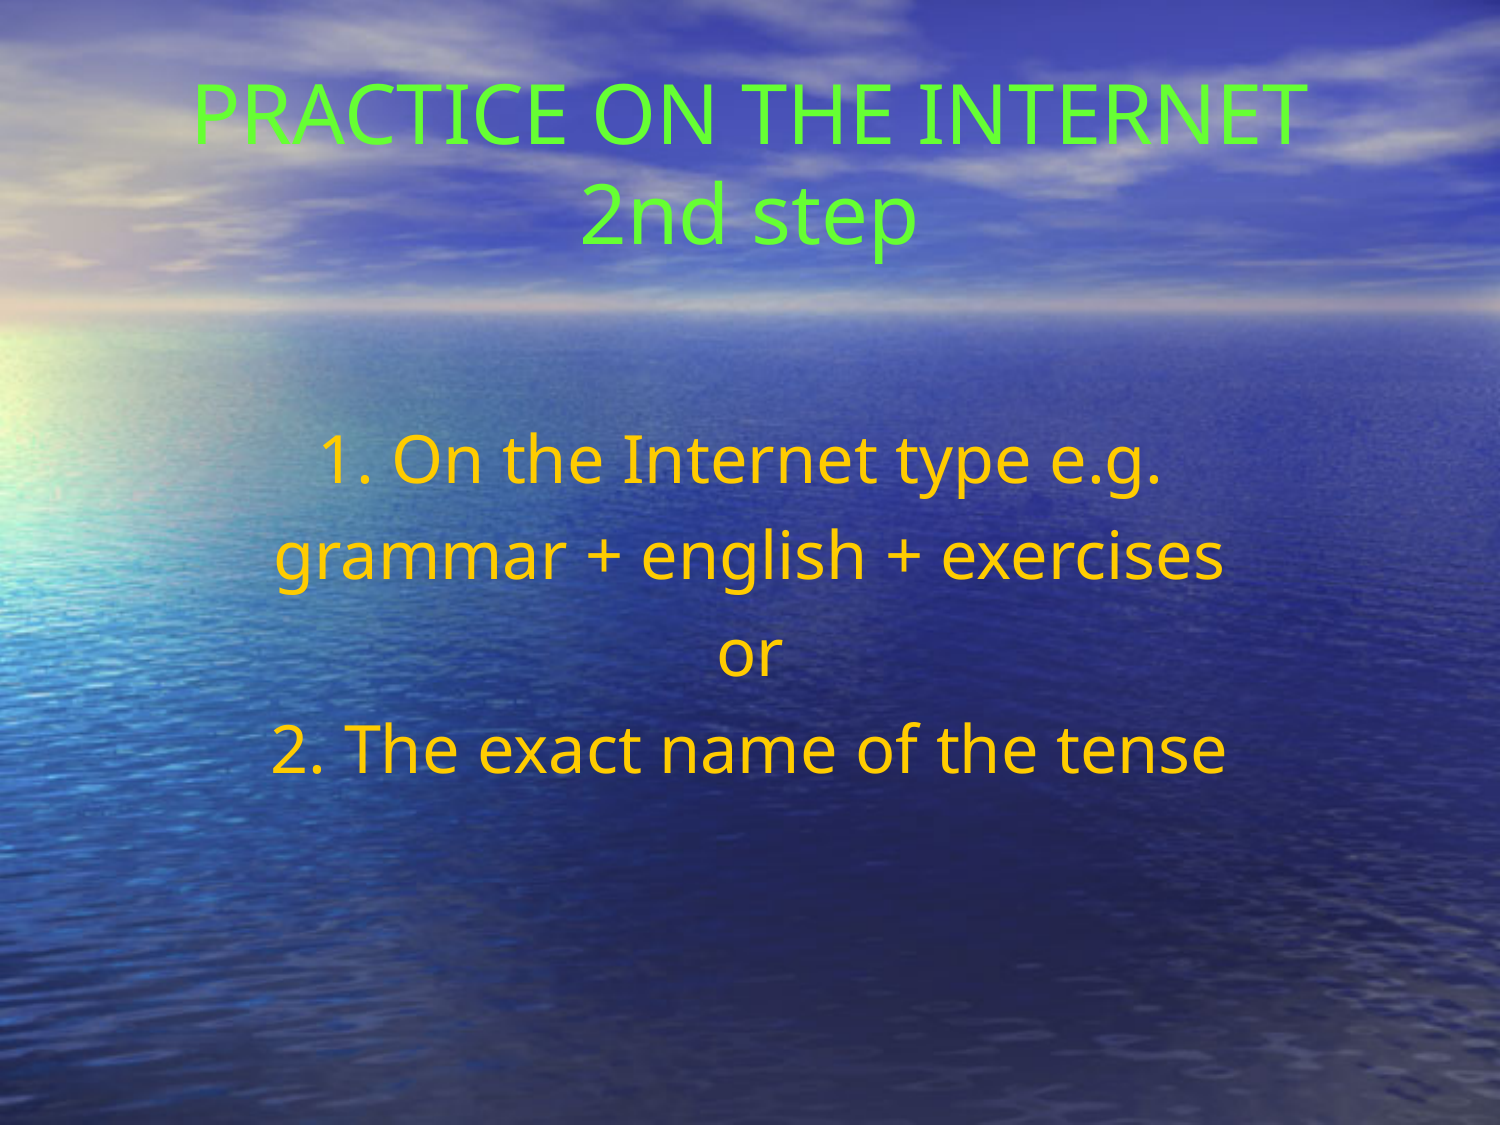

# PRACTICE ON THE INTERNET 2nd step
1. On the Internet type e.g.
grammar + english + exercises
or
2. The exact name of the tense